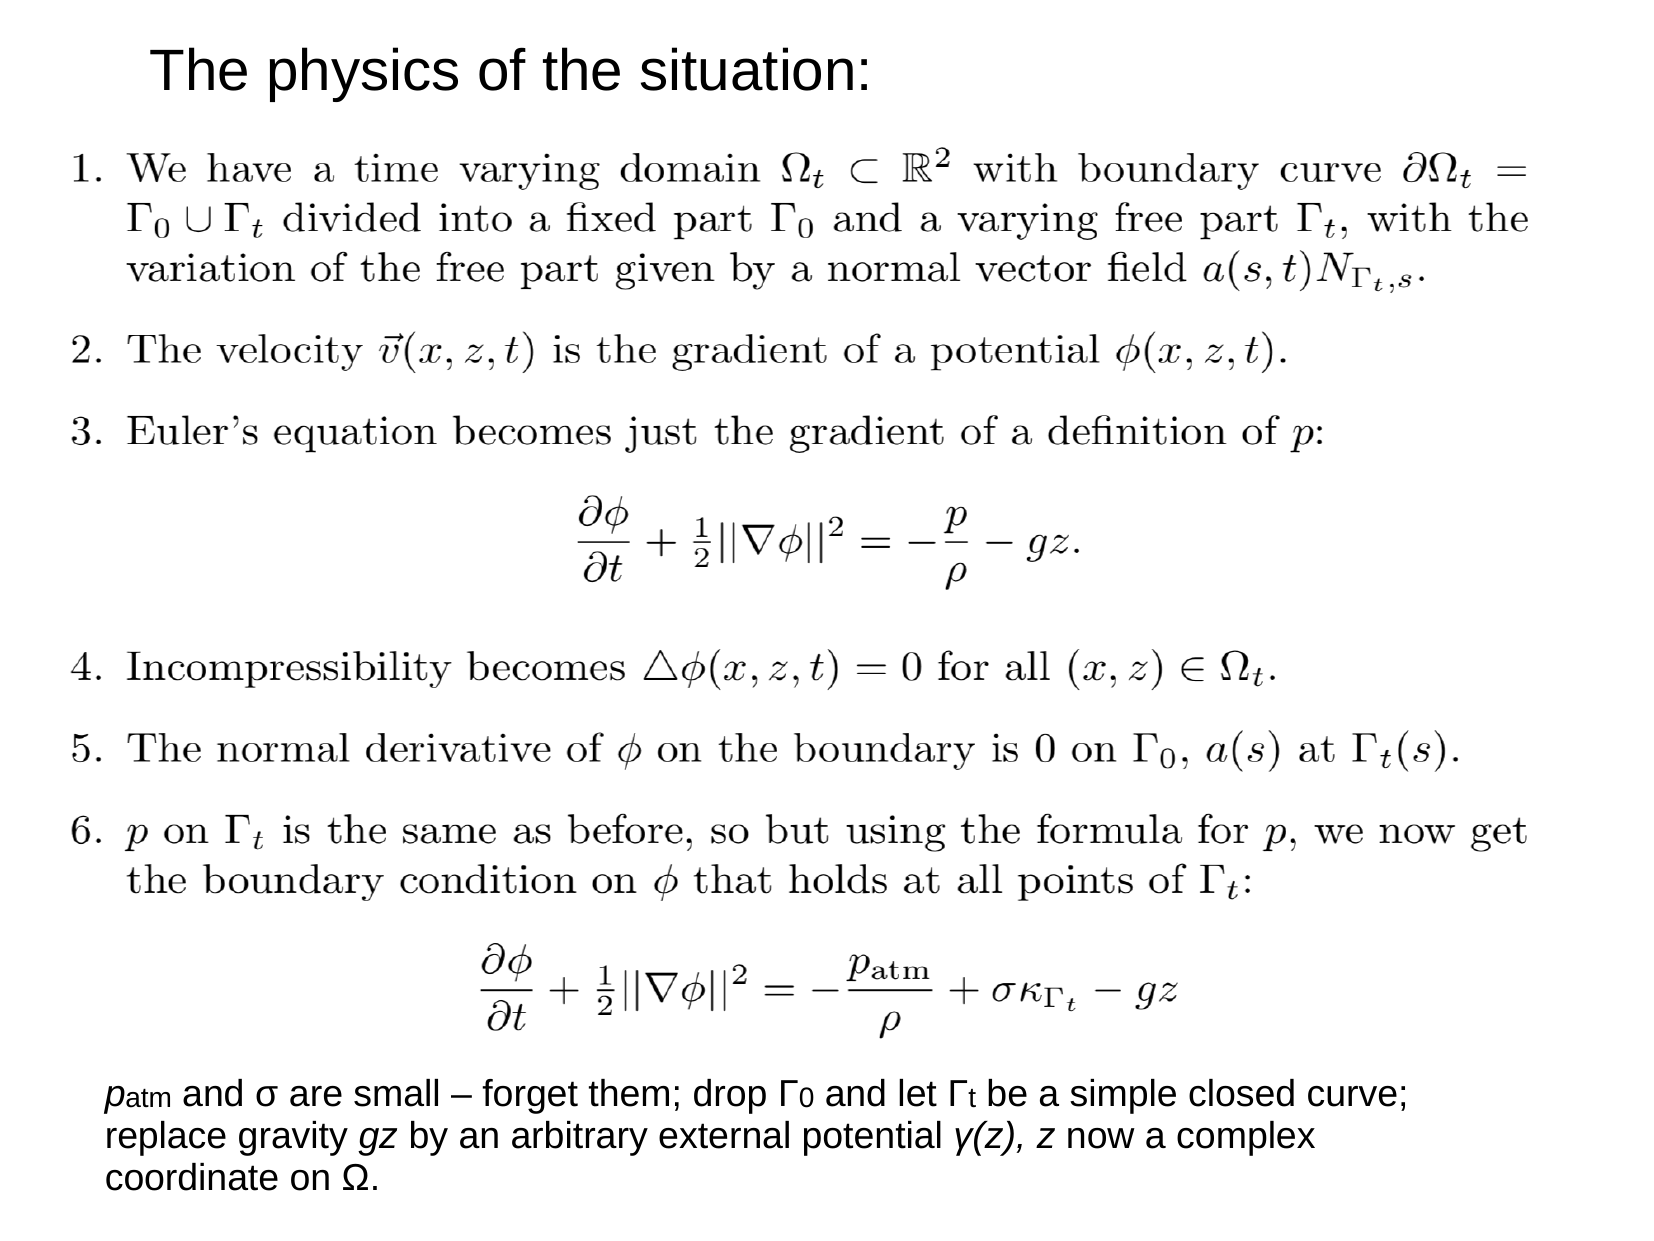

The physics of the situation:
patm and σ are small – forget them; drop Γ0 and let Γt be a simple closed curve; replace gravity gz by an arbitrary external potential γ(z), z now a complex coordinate on Ω.